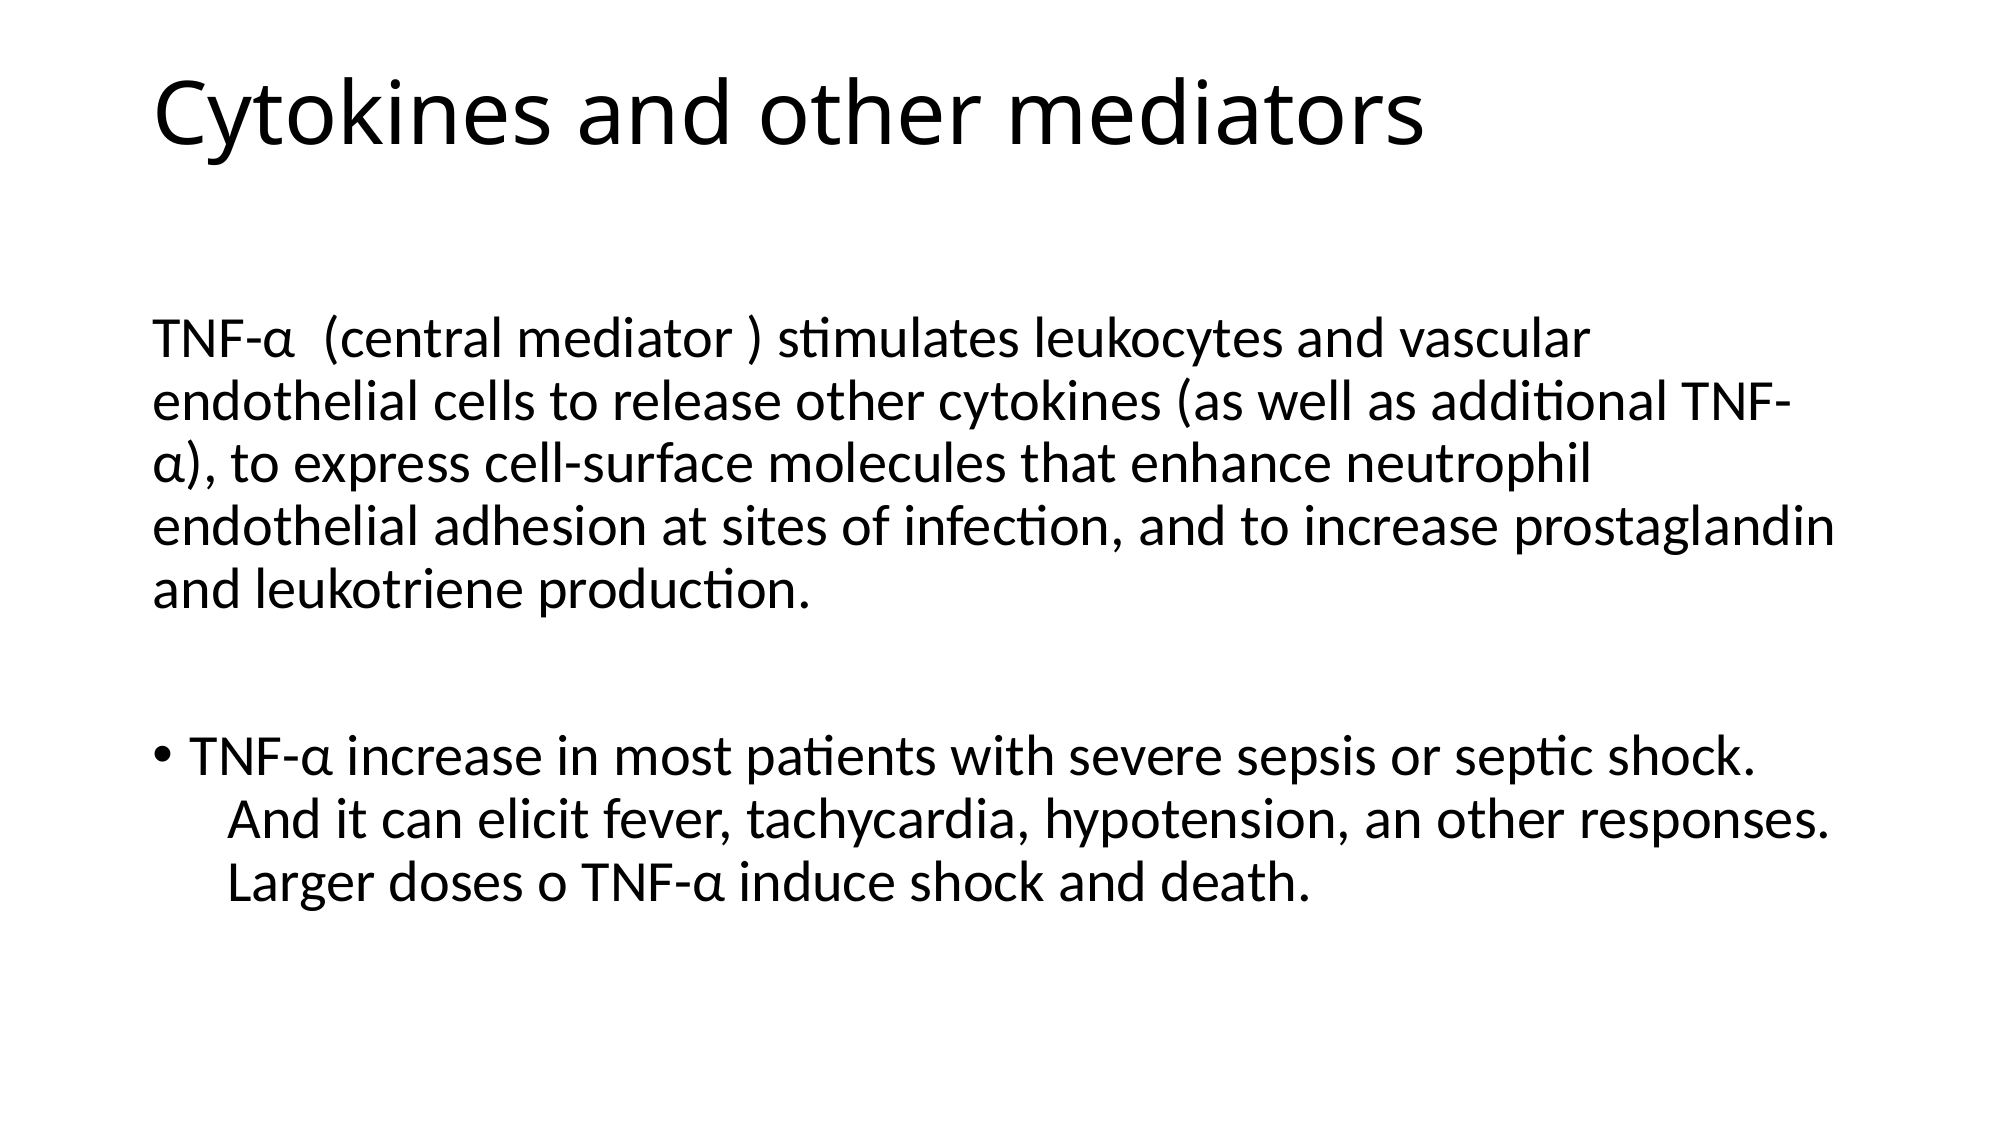

# Cytokines and other mediators
TNF-α (central mediator ) stimulates leukocytes and vascular endothelial cells to release other cytokines (as well as additional TNF-α), to express cell-surface molecules that enhance neutrophil endothelial adhesion at sites of infection, and to increase prostaglandin and leukotriene production.
TNF-α increase in most patients with severe sepsis or septic shock. And it can elicit fever, tachycardia, hypotension, an other responses. Larger doses o TNF-α induce shock and death.